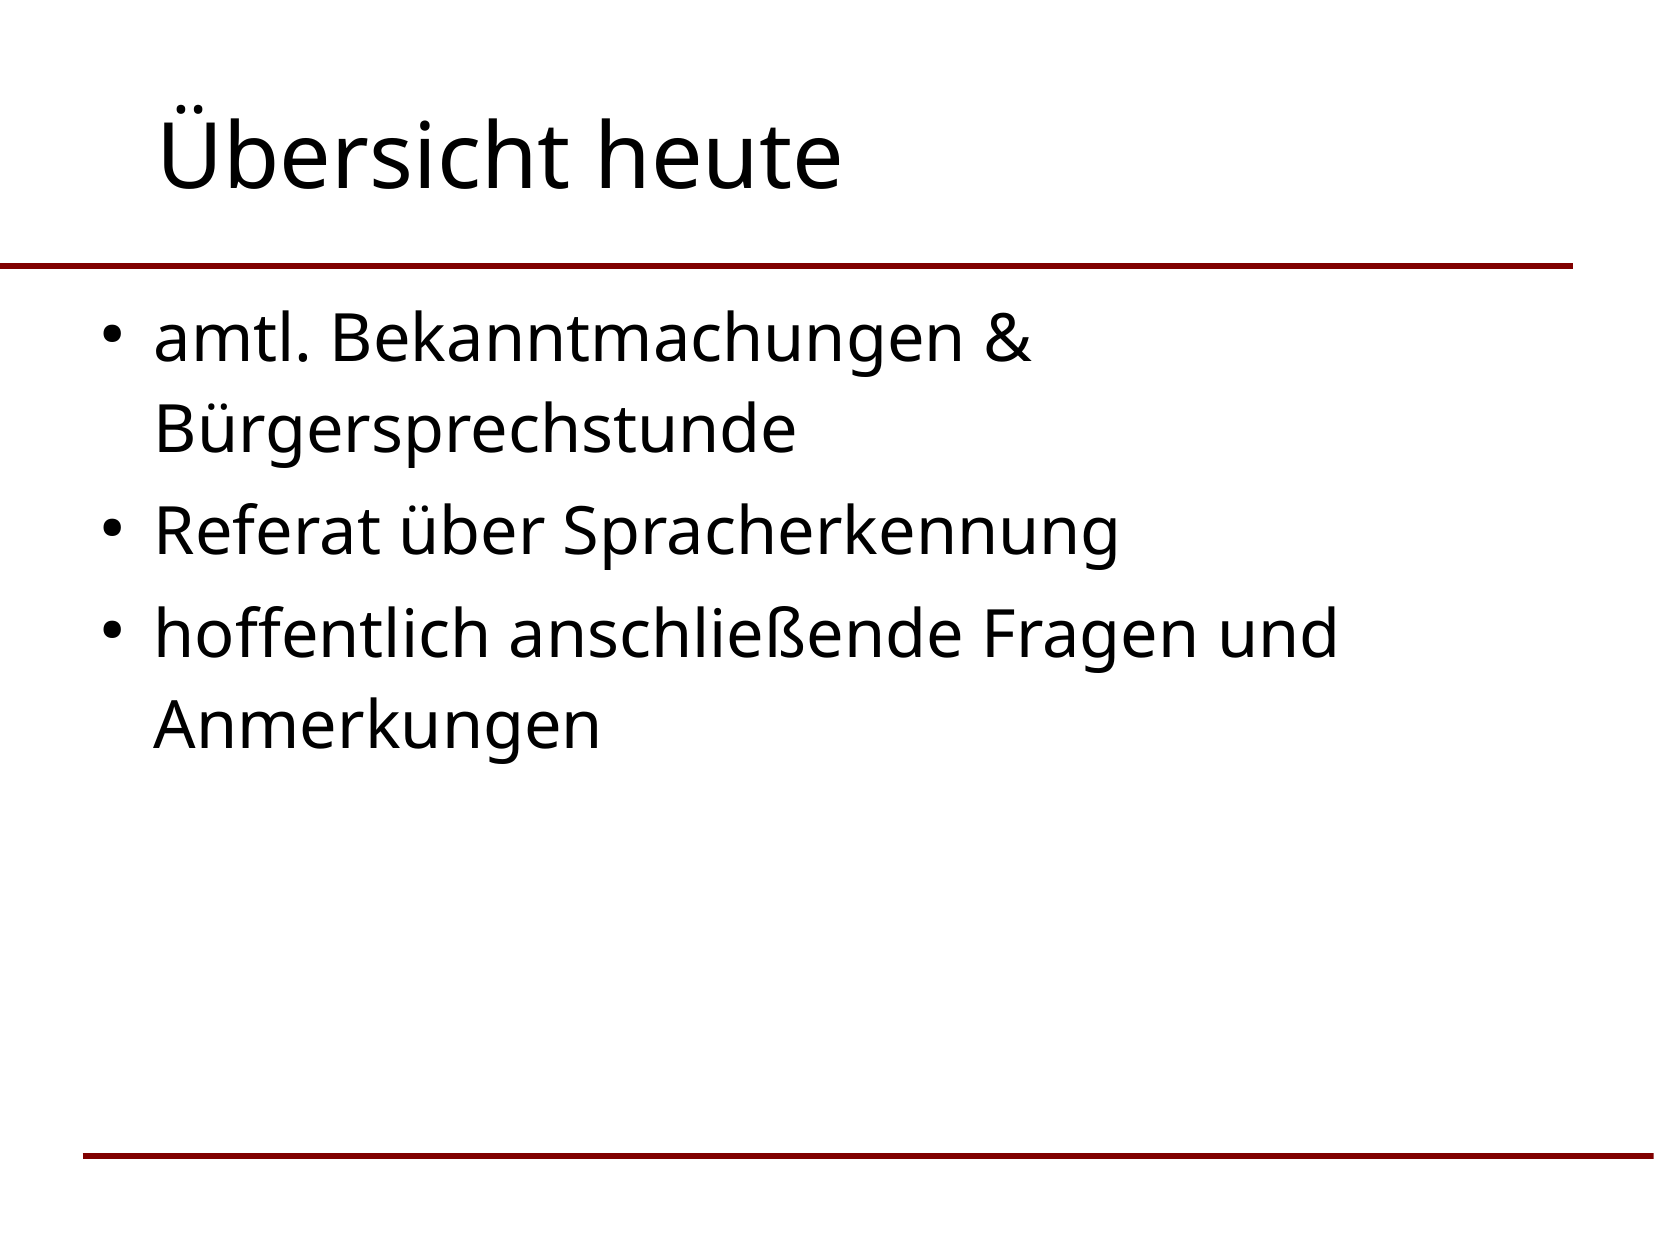

# Übersicht heute
amtl. Bekanntmachungen & Bürgersprechstunde
Referat über Spracherkennung
hoffentlich anschließende Fragen und Anmerkungen